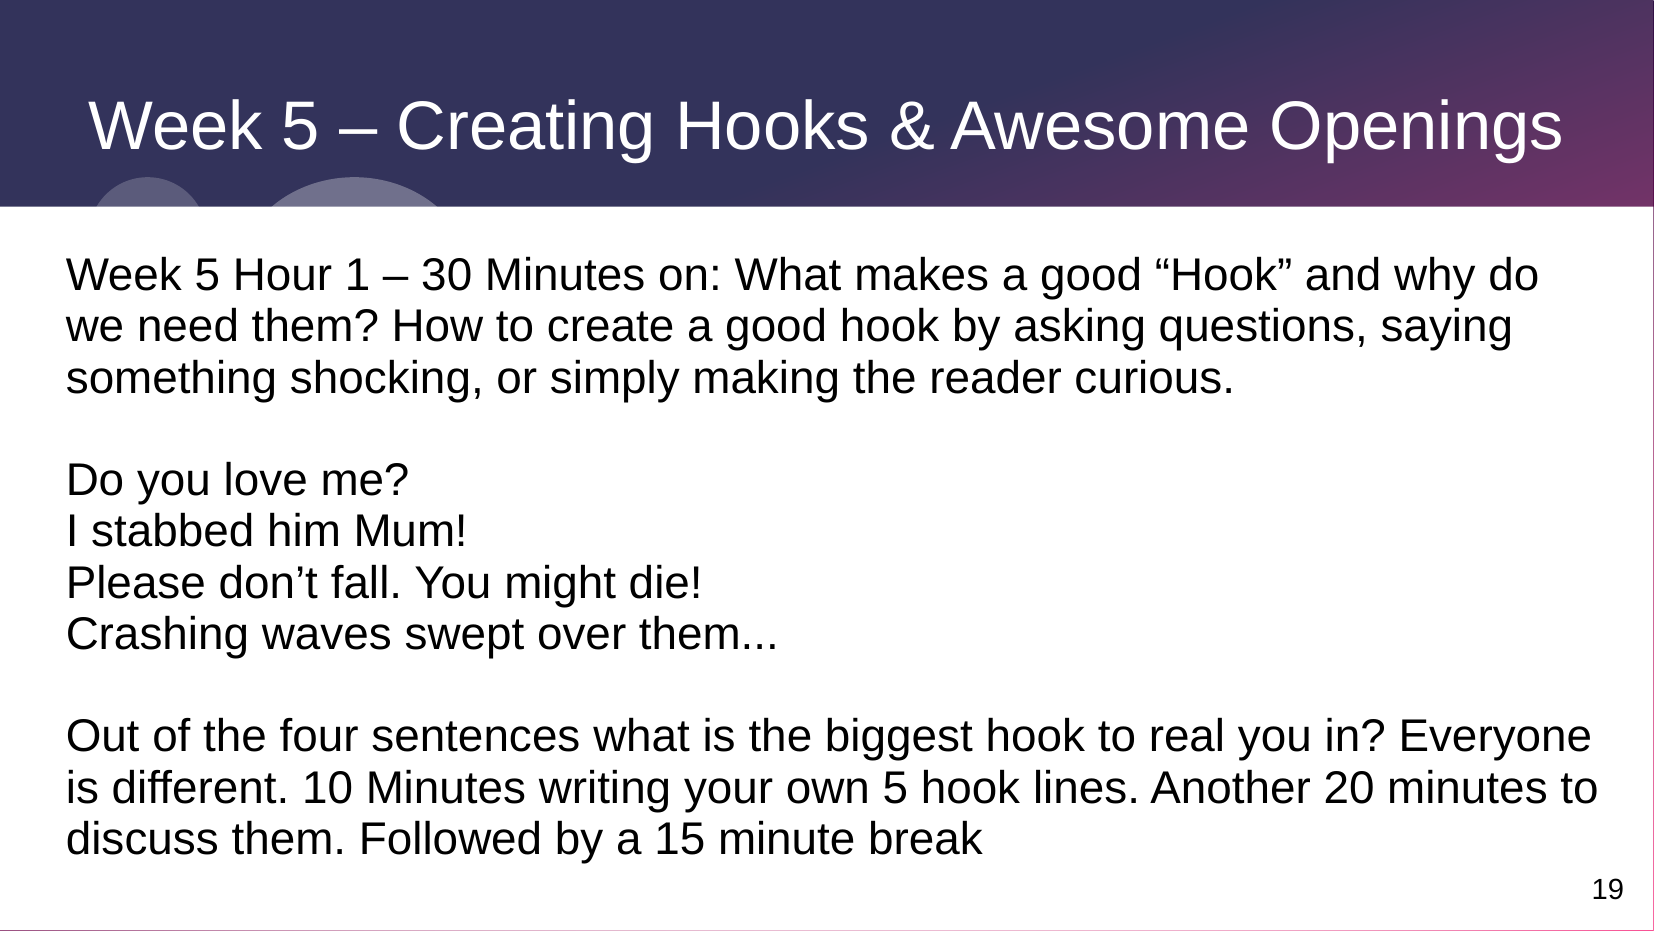

# Week 5 – Creating Hooks & Awesome Openings
Week 5 Hour 1 – 30 Minutes on: What makes a good “Hook” and why do we need them? How to create a good hook by asking questions, saying something shocking, or simply making the reader curious.
Do you love me?
I stabbed him Mum!
Please don’t fall. You might die!
Crashing waves swept over them...
Out of the four sentences what is the biggest hook to real you in? Everyone is different. 10 Minutes writing your own 5 hook lines. Another 20 minutes to discuss them. Followed by a 15 minute break
19